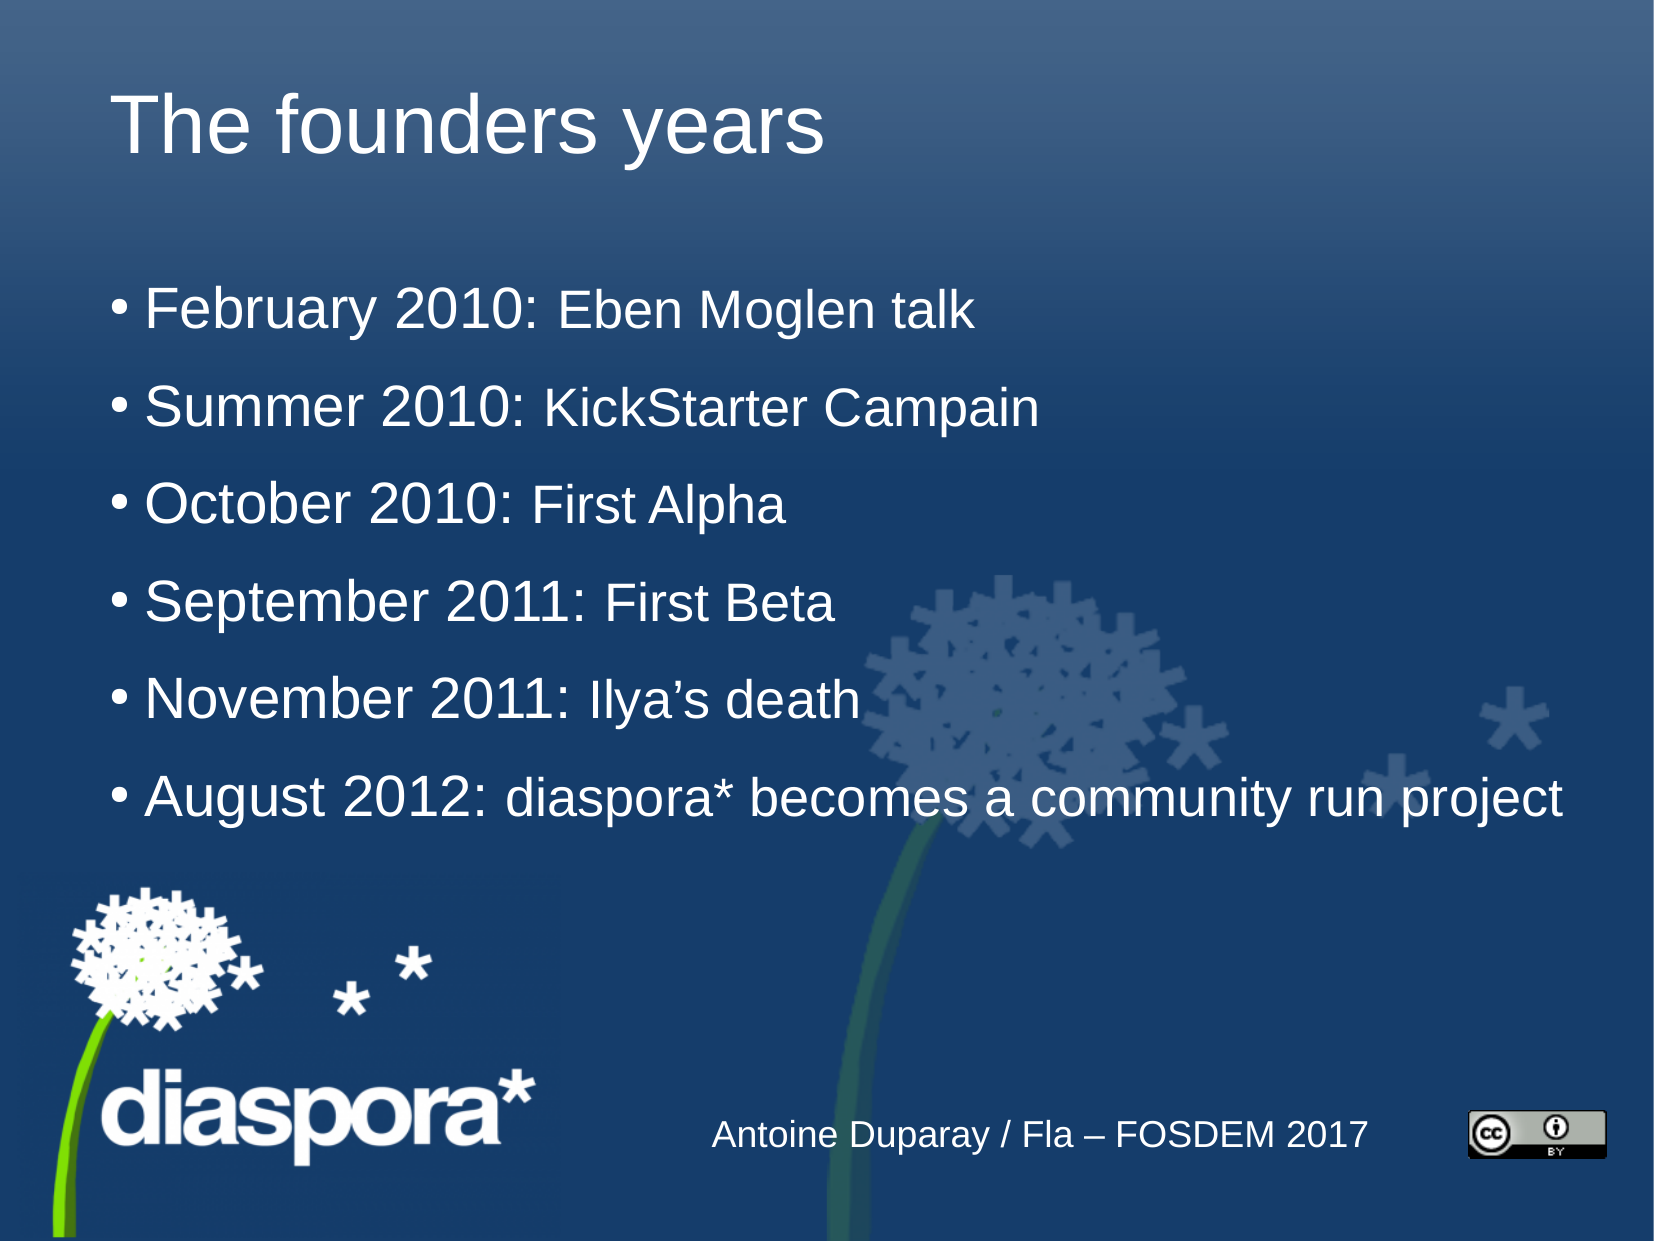

The founders years
February 2010: Eben Moglen talk
Summer 2010: KickStarter Campain
October 2010: First Alpha
September 2011: First Beta
November 2011: Ilya’s death
August 2012: diaspora* becomes a community run project
Antoine Duparay / Fla – FOSDEM 2017